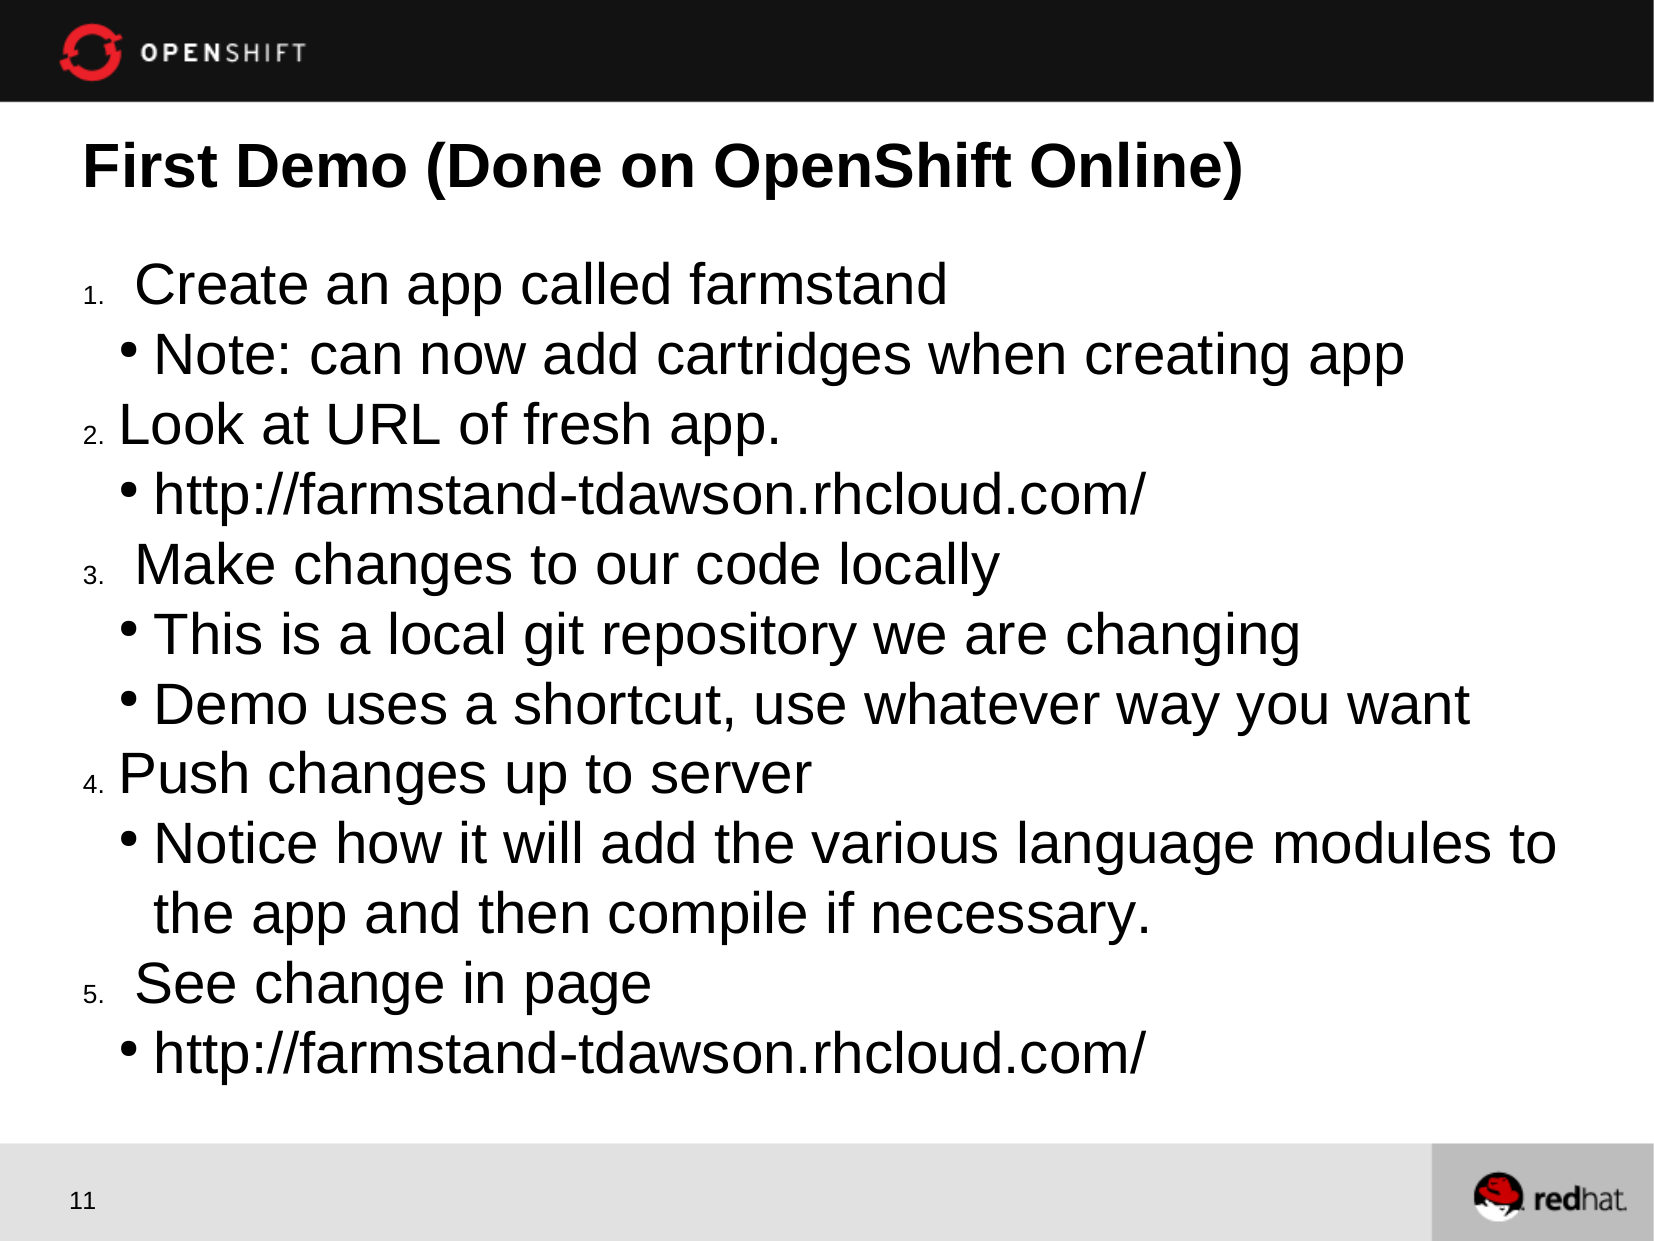

First Demo (Done on OpenShift Online)
 Create an app called farmstand
Note: can now add cartridges when creating app
Look at URL of fresh app.
http://farmstand-tdawson.rhcloud.com/
 Make changes to our code locally
This is a local git repository we are changing
Demo uses a shortcut, use whatever way you want
Push changes up to server
Notice how it will add the various language modules to the app and then compile if necessary.
 See change in page
http://farmstand-tdawson.rhcloud.com/